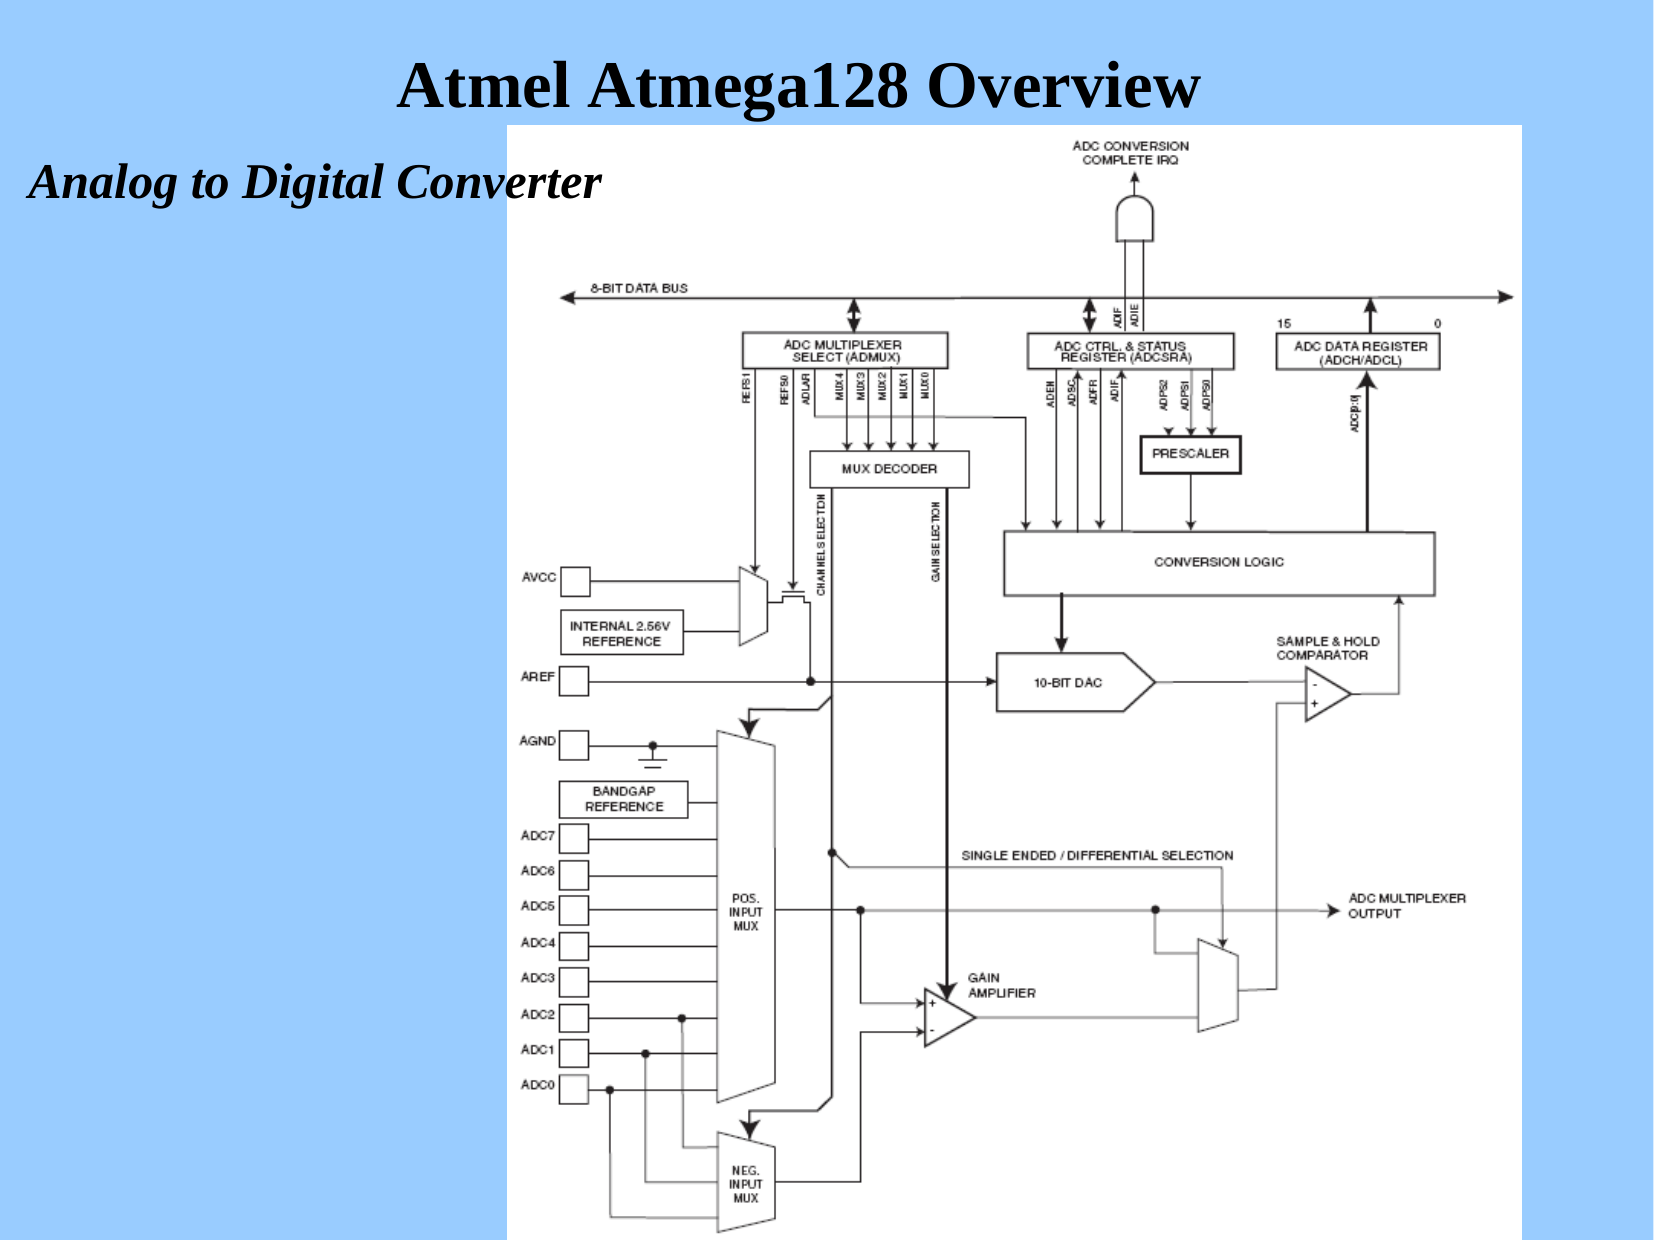

Atmel Atmega128 Overview
Analog to Digital Converter